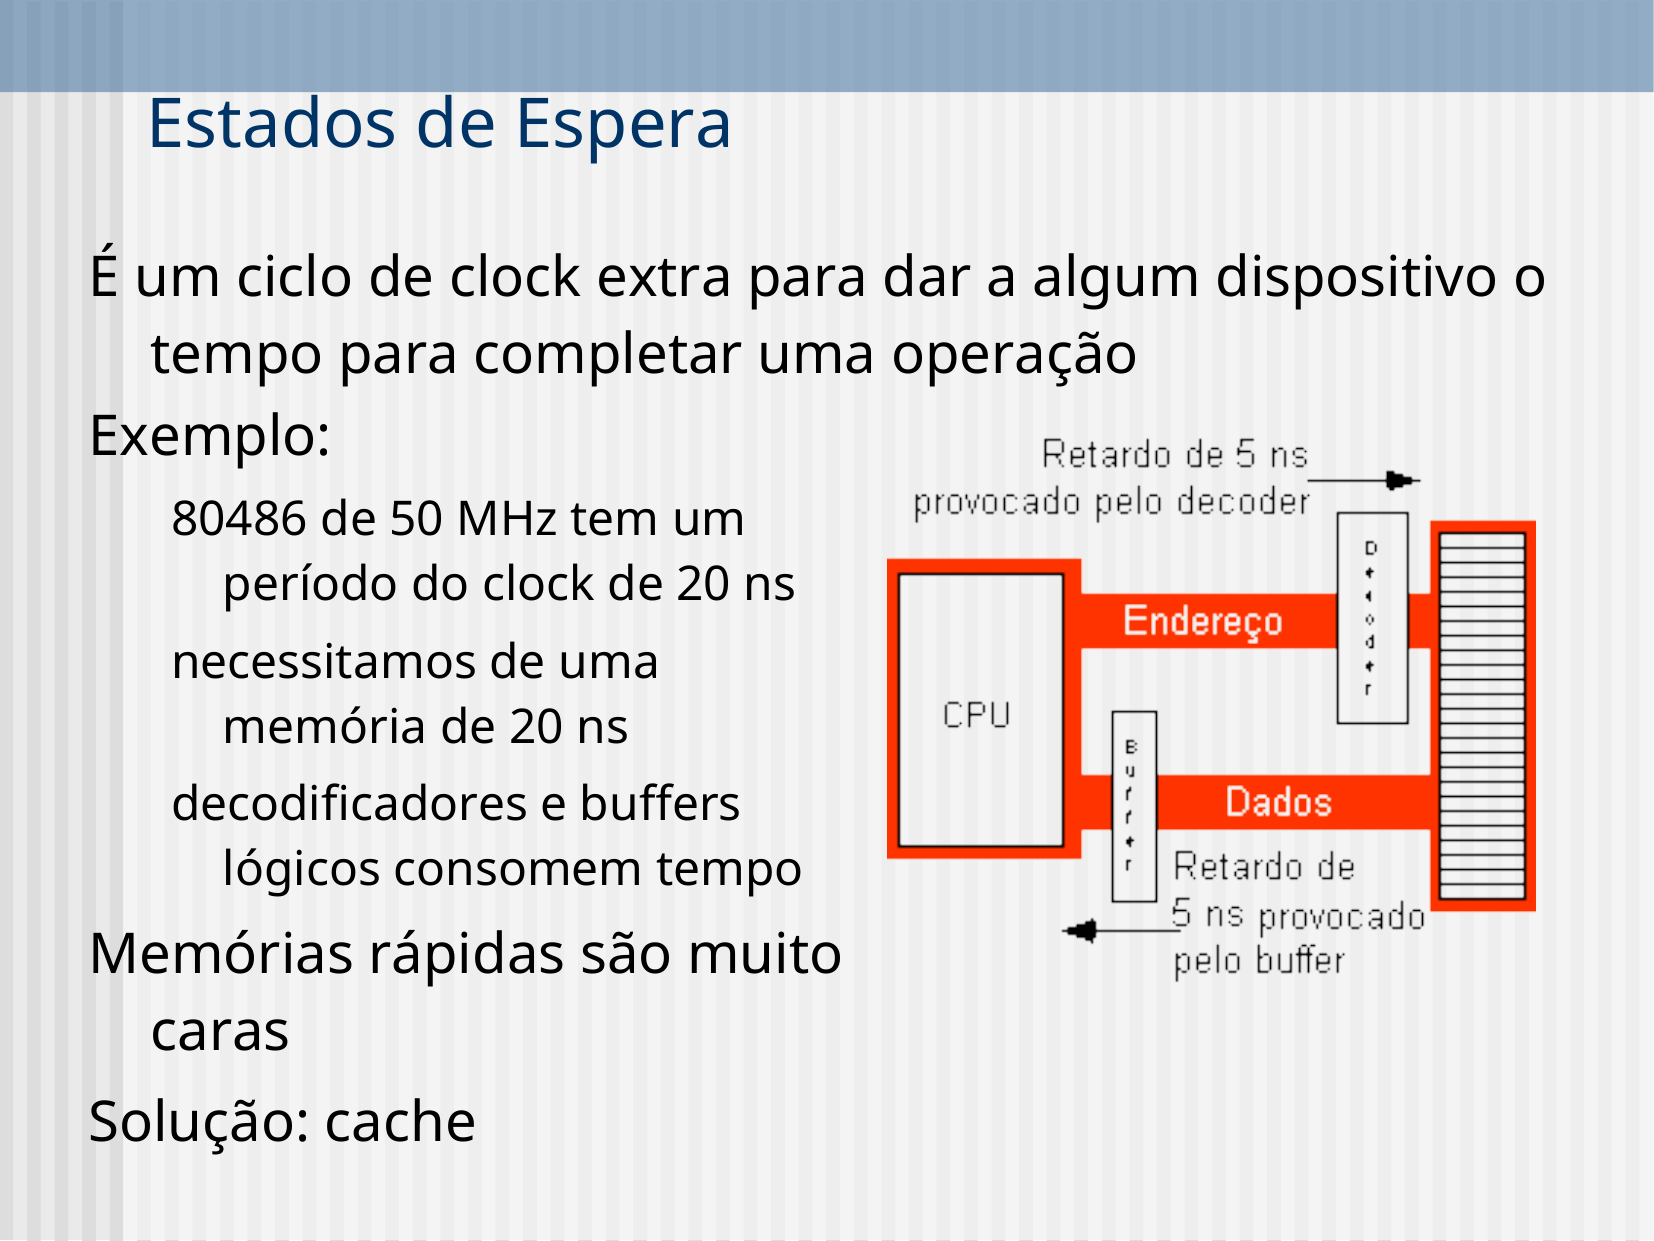

# Estados de Espera
É um ciclo de clock extra para dar a algum dispositivo o tempo para completar uma operação
Exemplo:
80486 de 50 MHz tem um período do clock de 20 ns
necessitamos de uma memória de 20 ns
decodificadores e buffers lógicos consomem tempo
Memórias rápidas são muito caras
Solução: cache